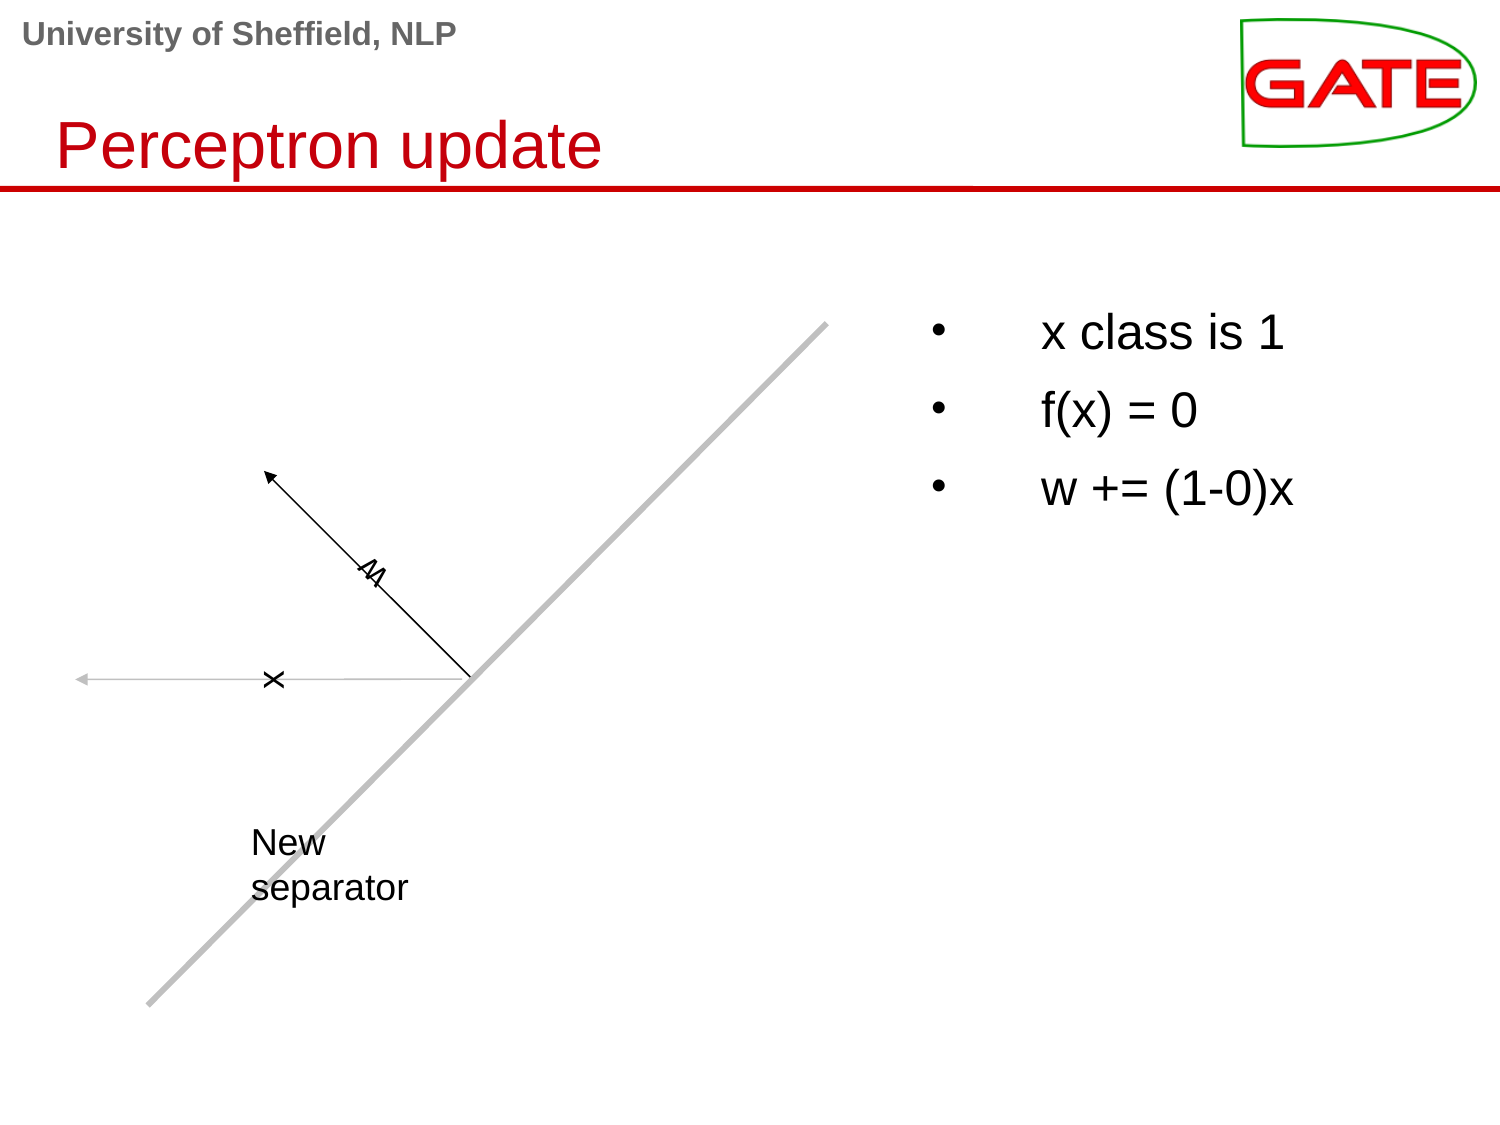

# Perceptron update
x class is 1
f(x) = 0
w += (1-0)x
w
x
New separator